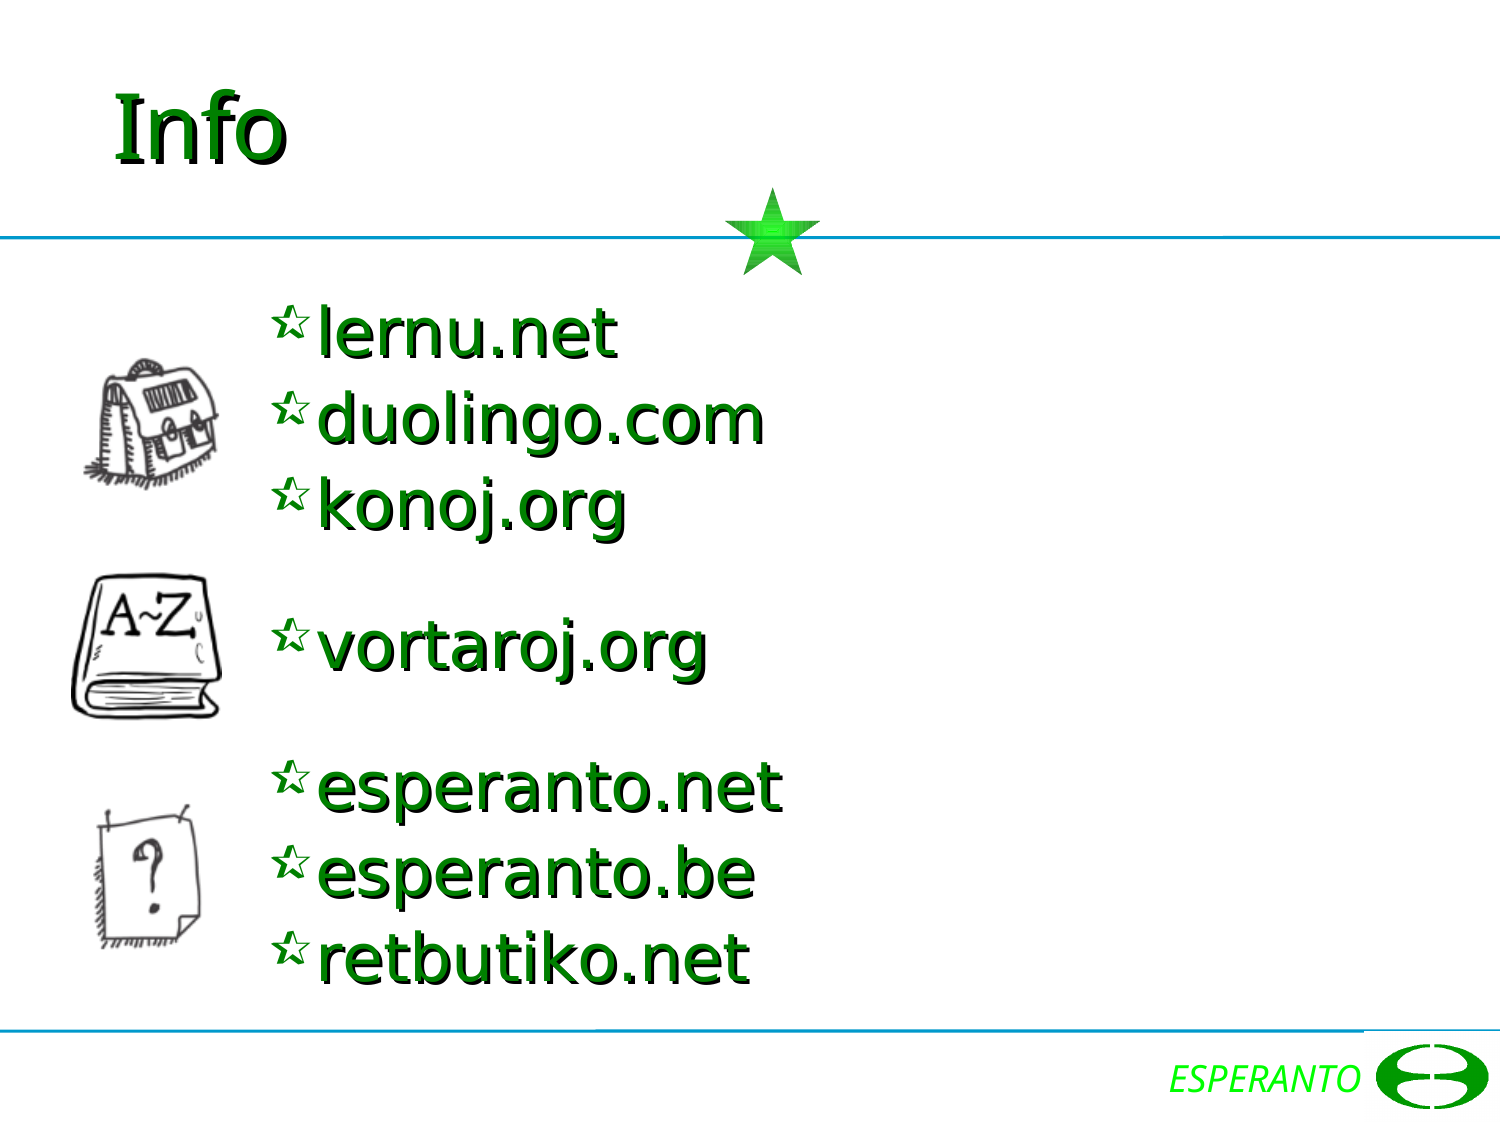

# Info
lernu.net
duolingo.com
konoj.org
vortaroj.org
esperanto.net
esperanto.be
retbutiko.net